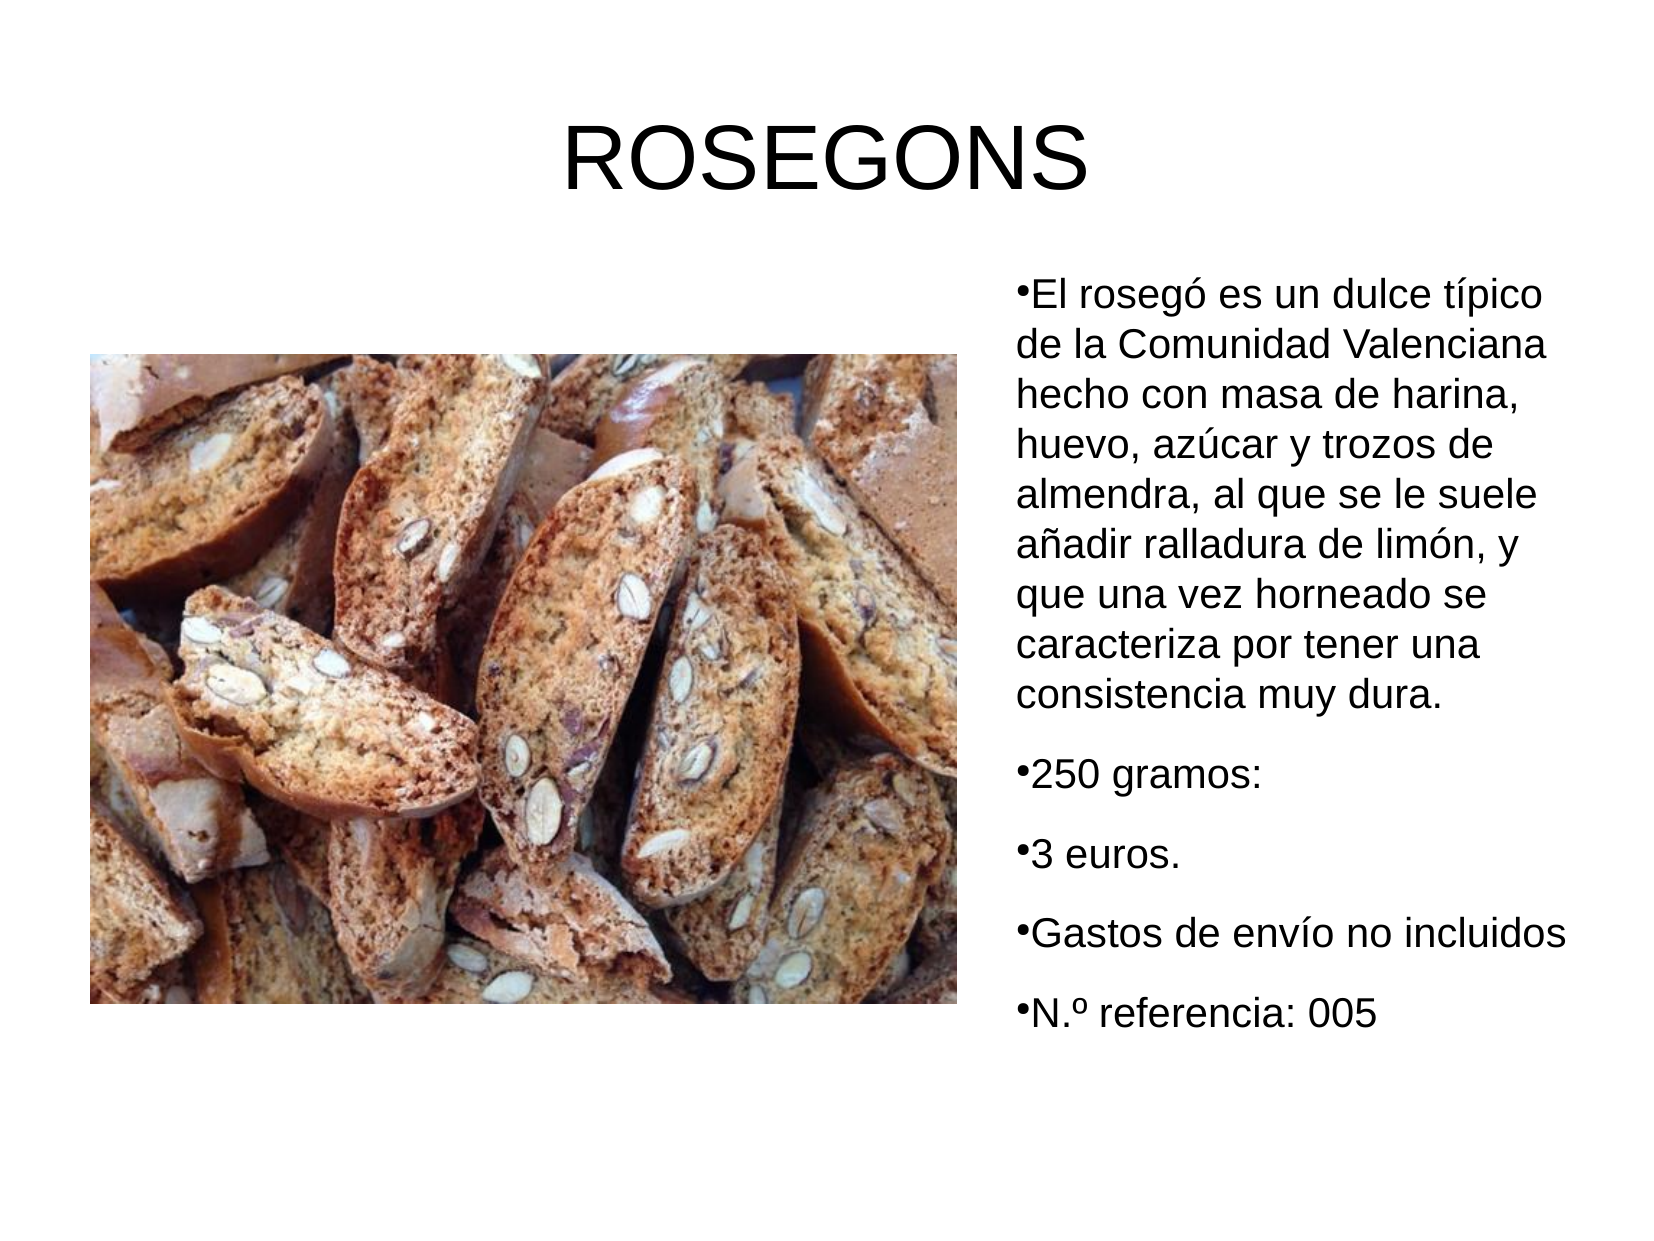

# ROSEGONS
El rosegó es un dulce típico de la Comunidad Valenciana hecho con masa de harina, huevo, azúcar y trozos de almendra, al que se le suele añadir ralladura de limón, y que una vez horneado se caracteriza por tener una consistencia muy dura.
250 gramos:
3 euros.
Gastos de envío no incluidos
N.º referencia: 005